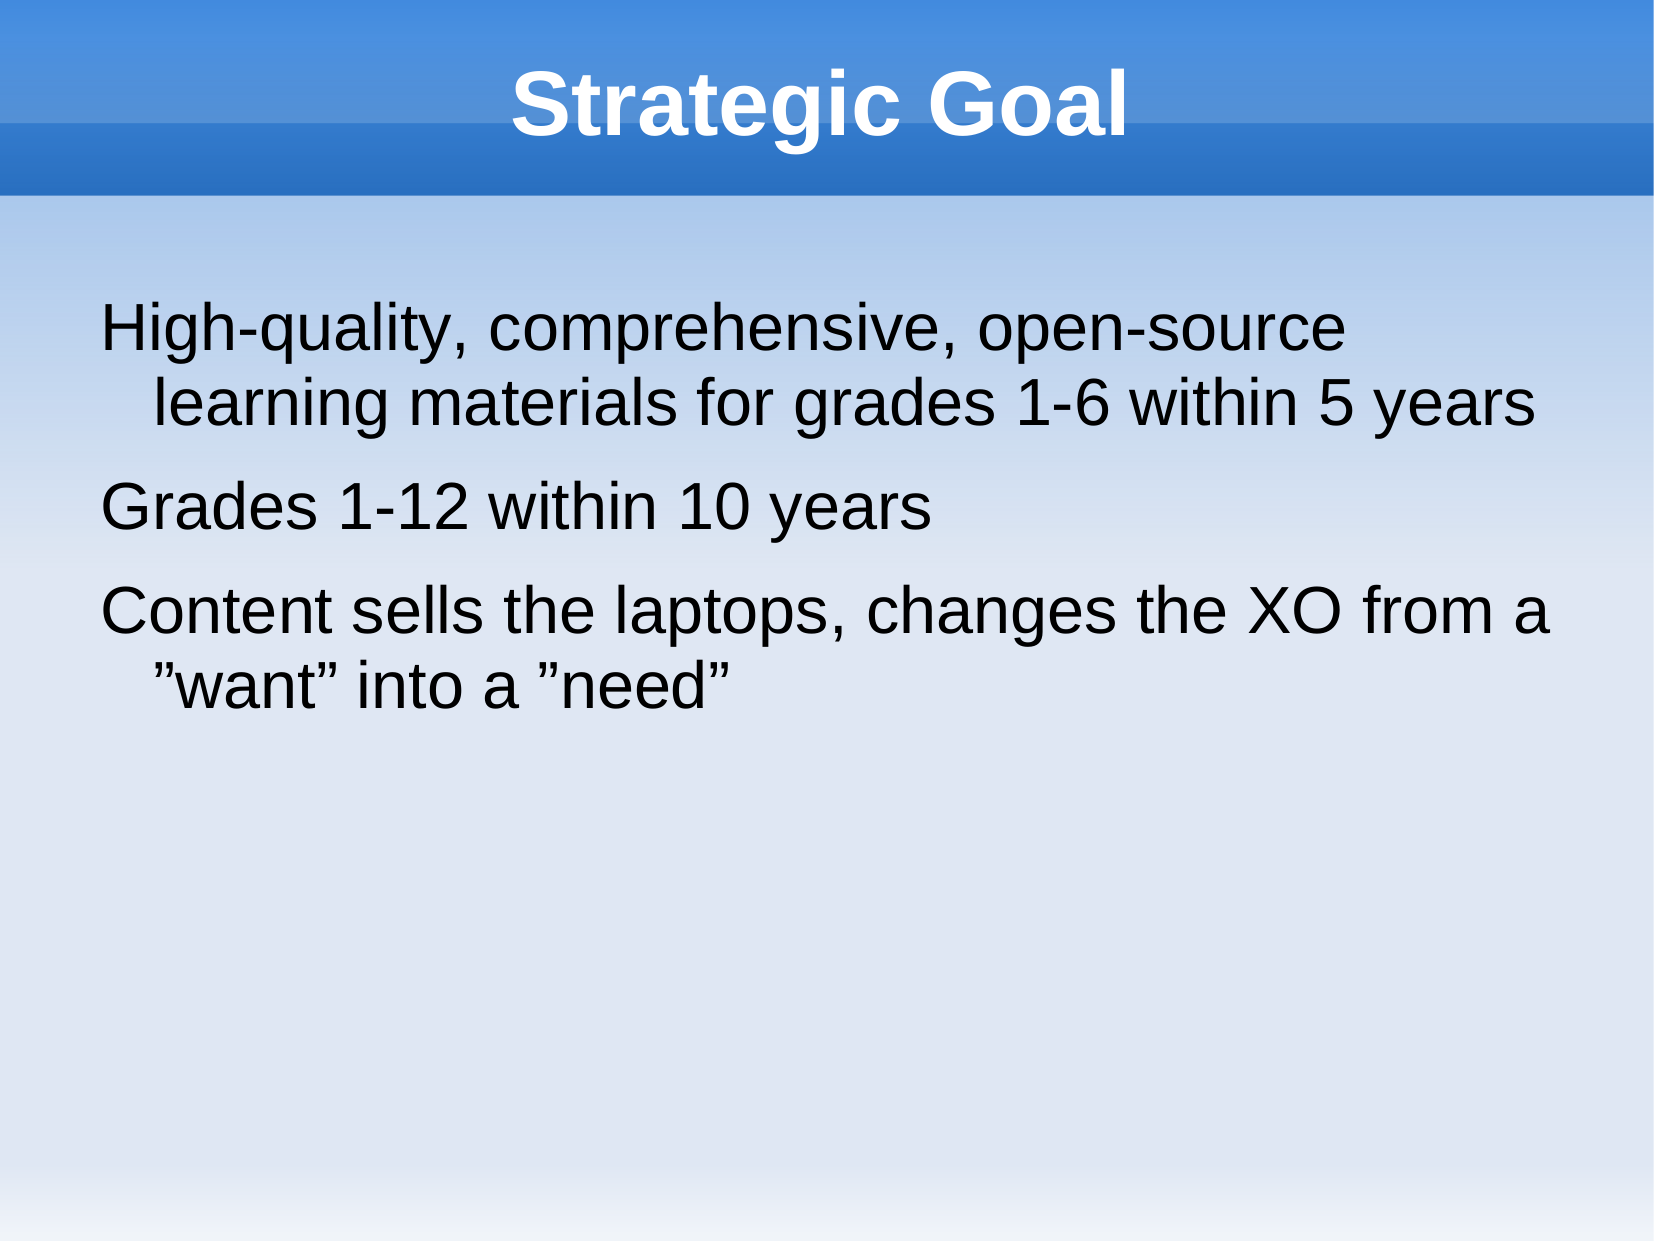

# Strategic Goal
High-quality, comprehensive, open-source learning materials for grades 1-6 within 5 years
Grades 1-12 within 10 years
Content sells the laptops, changes the XO from a ”want” into a ”need”